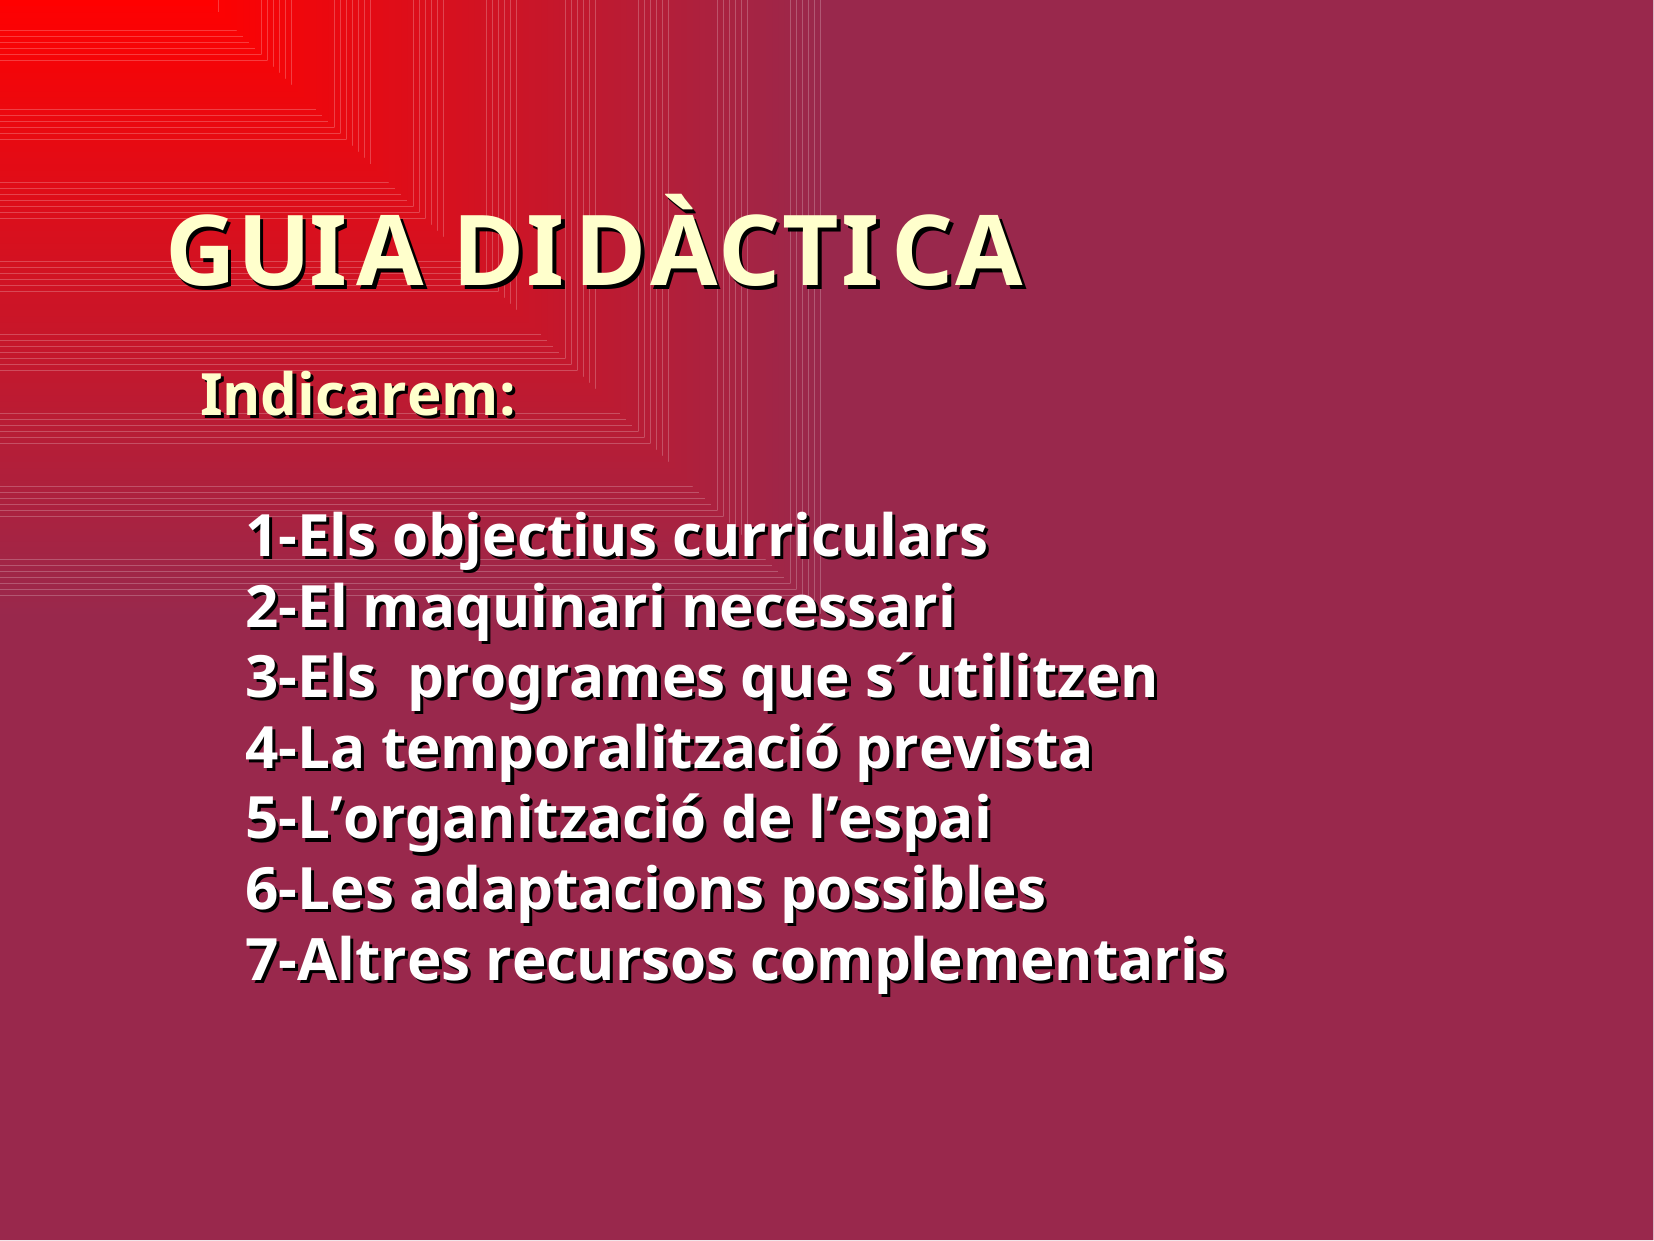

Indicarem:
 1-Els objectius curriculars
 2-El maquinari necessari
 3-Els programes que s´utilitzen
 4-La temporalització prevista
 5-L’organització de l’espai
 6-Les adaptacions possibles
 7-Altres recursos complementaris